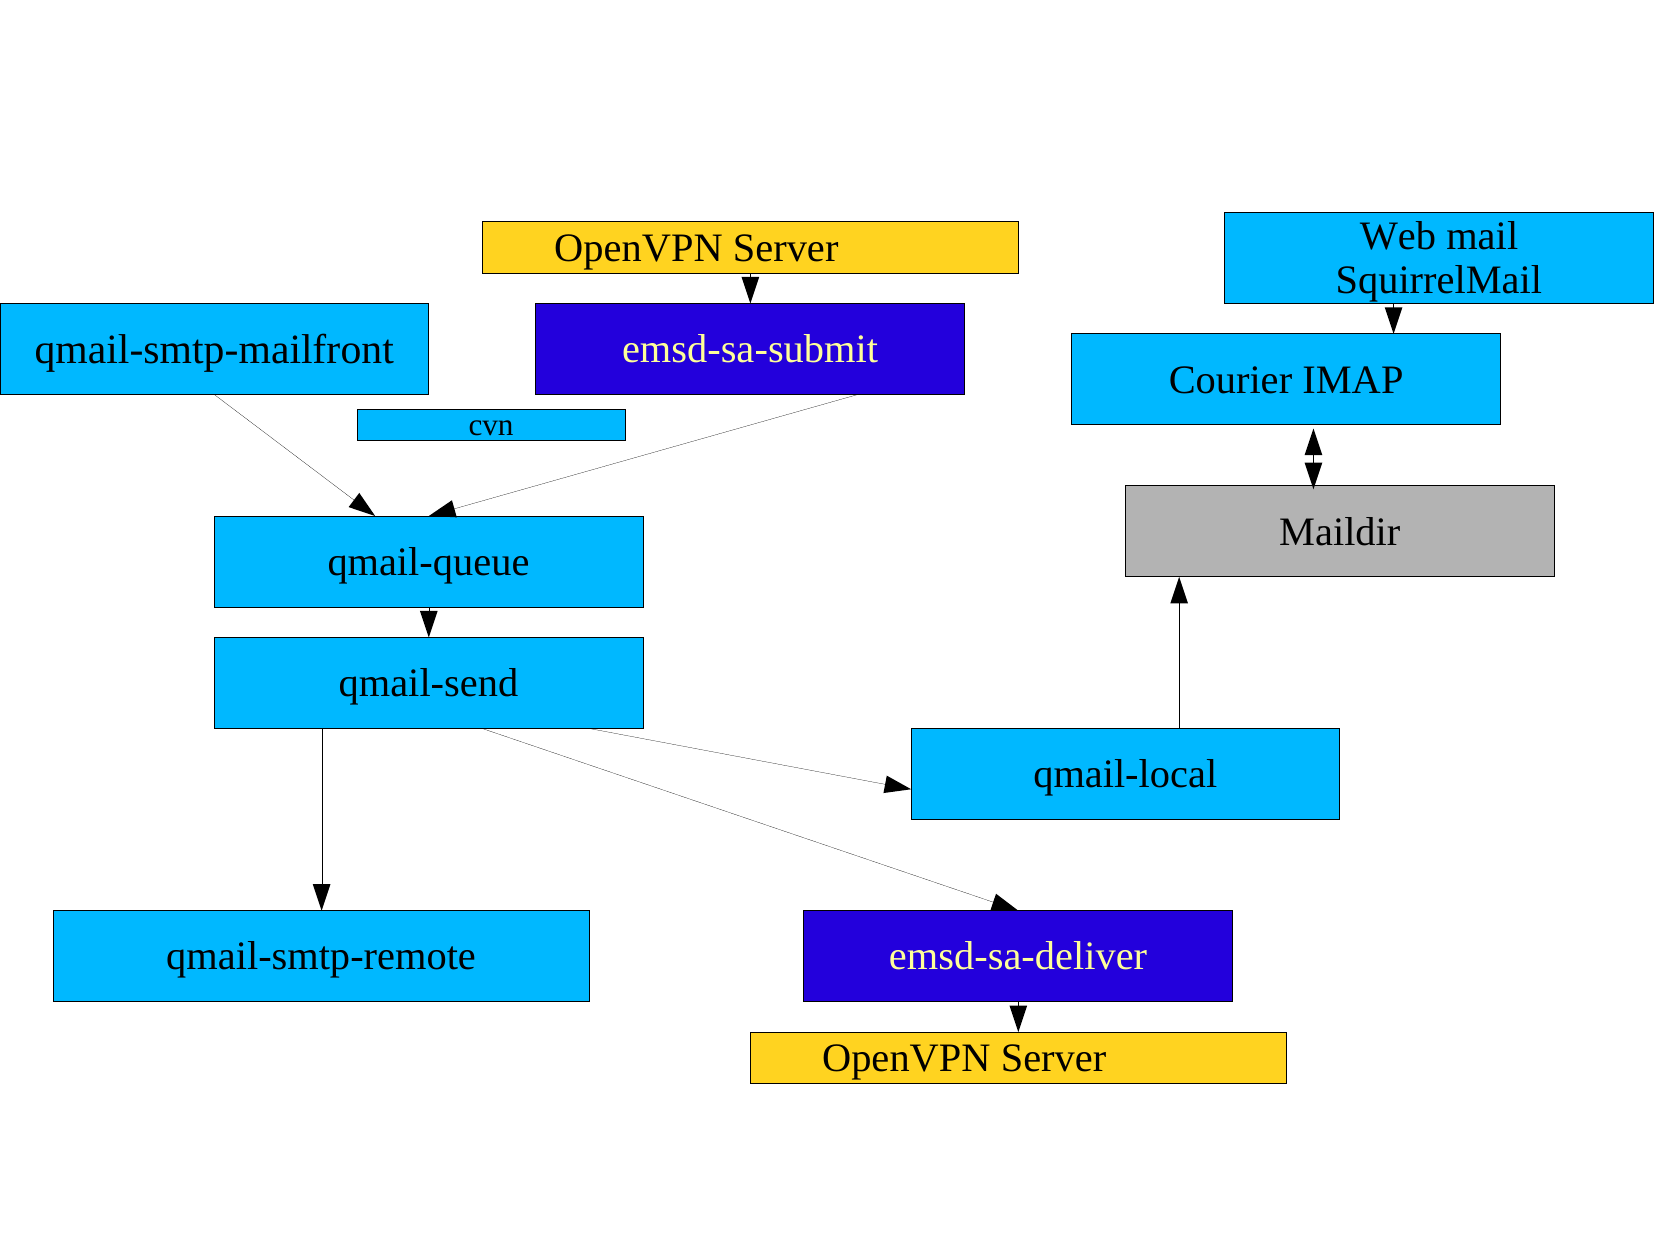

Web mail
SquirrelMail
 OpenVPN Server
qmail-smtp-mailfront
emsd-sa-submit
Courier IMAP
cvn
Maildir
qmail-queue
qmail-send
qmail-local
qmail-smtp-remote
emsd-sa-deliver
 OpenVPN Server